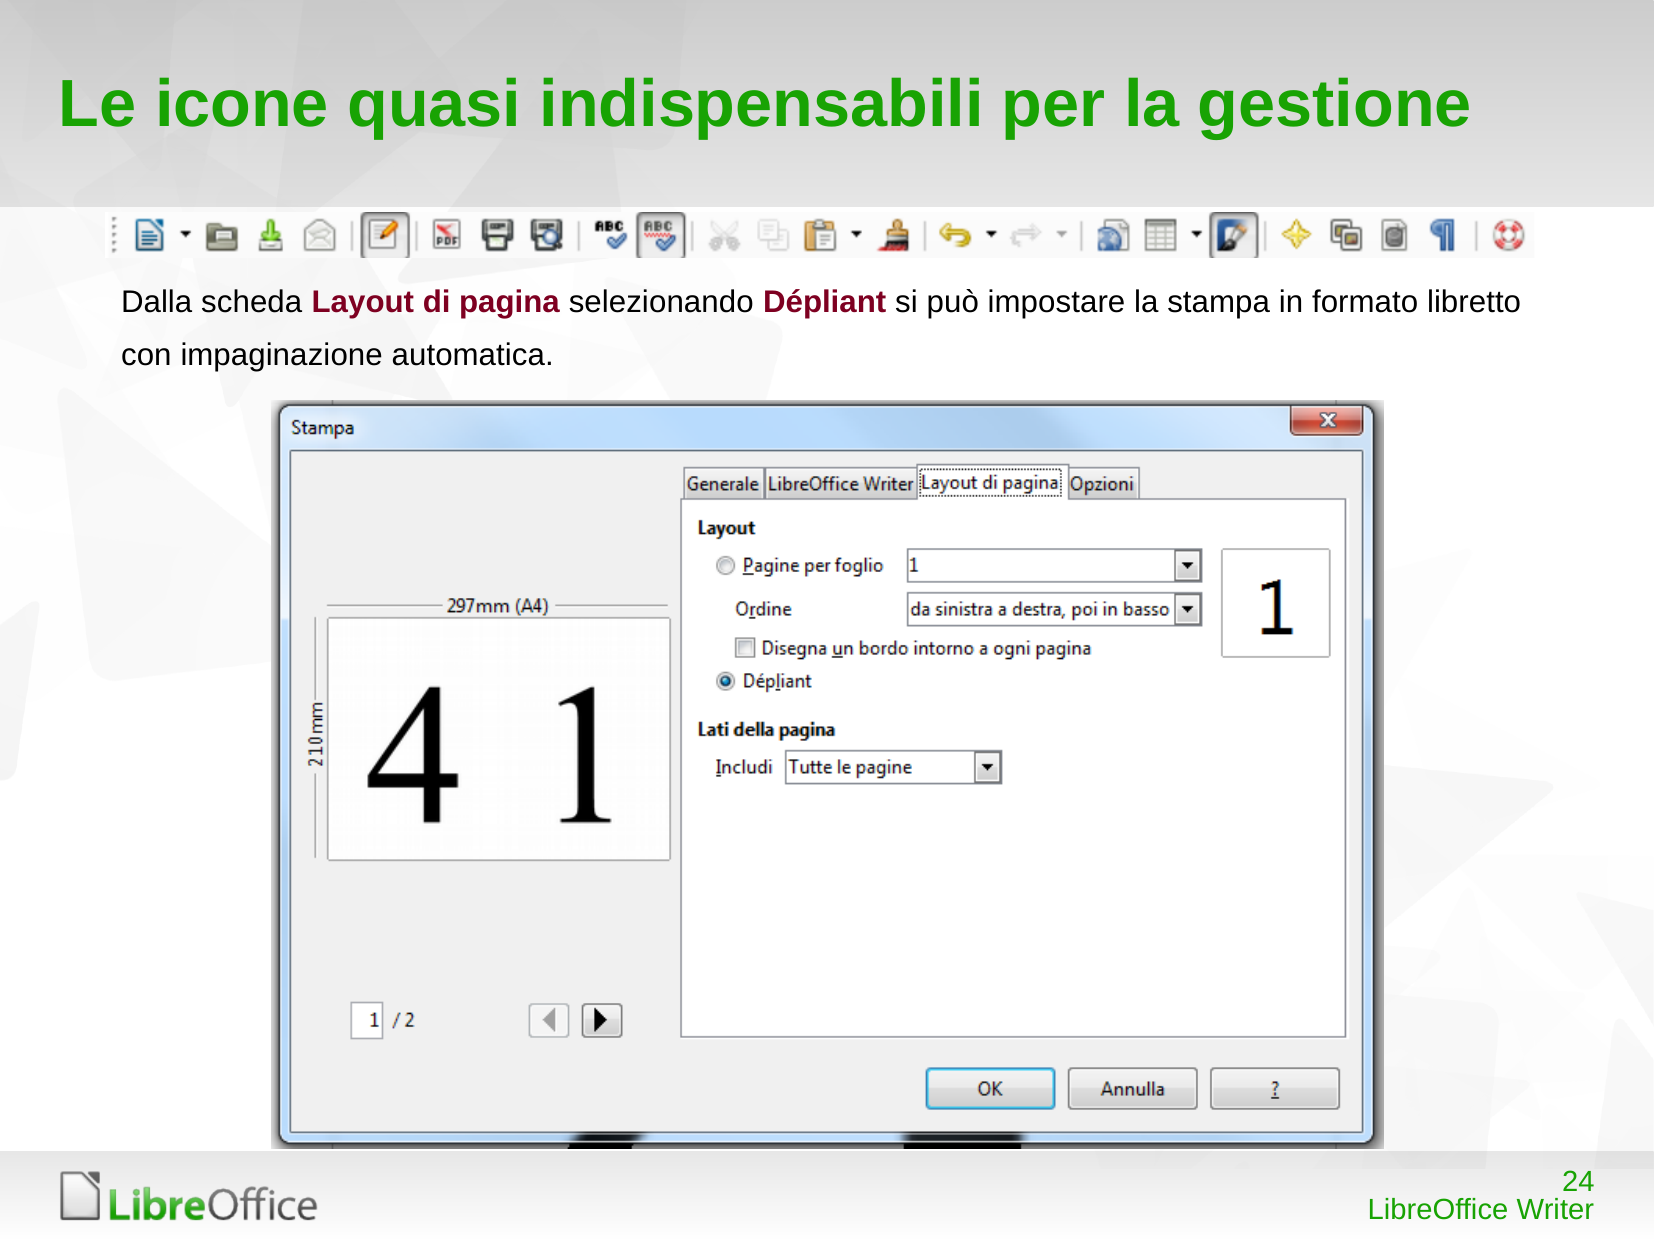

# Le icone quasi indispensabili per la gestione
Dalla scheda Layout di pagina selezionando Dépliant si può impostare la stampa in formato libretto con impaginazione automatica.
24
LibreOffice Writer